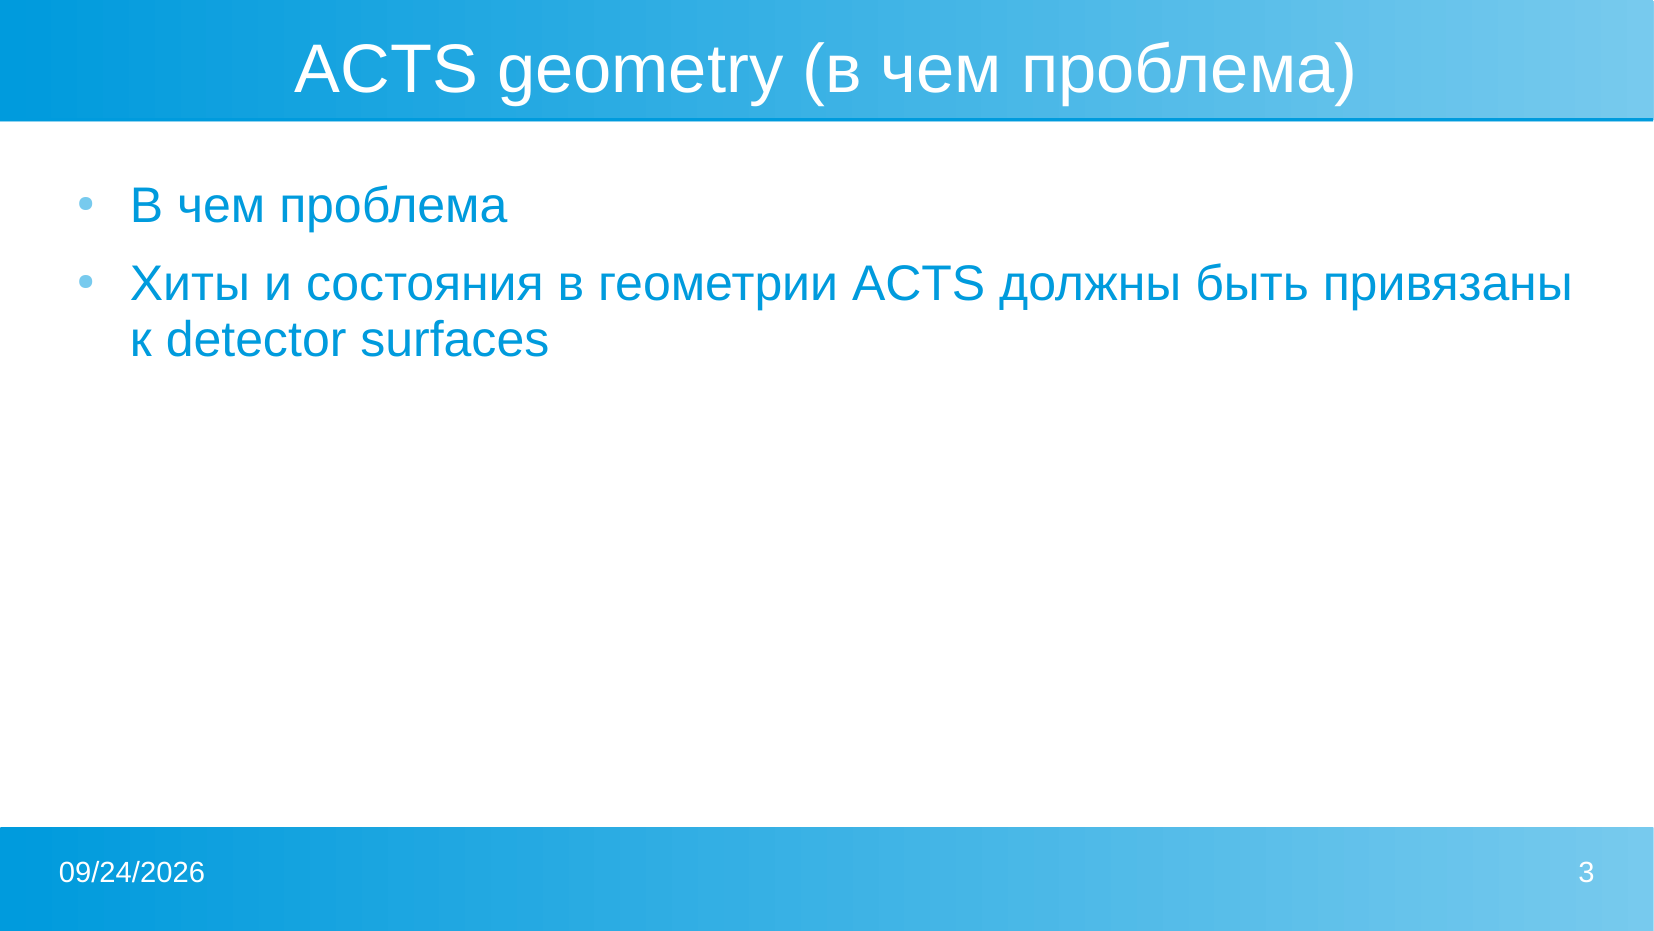

# ACTS geometry (в чем проблема)
В чем проблема
Хиты и состояния в геометрии ACTS должны быть привязаны к detector surfaces
3